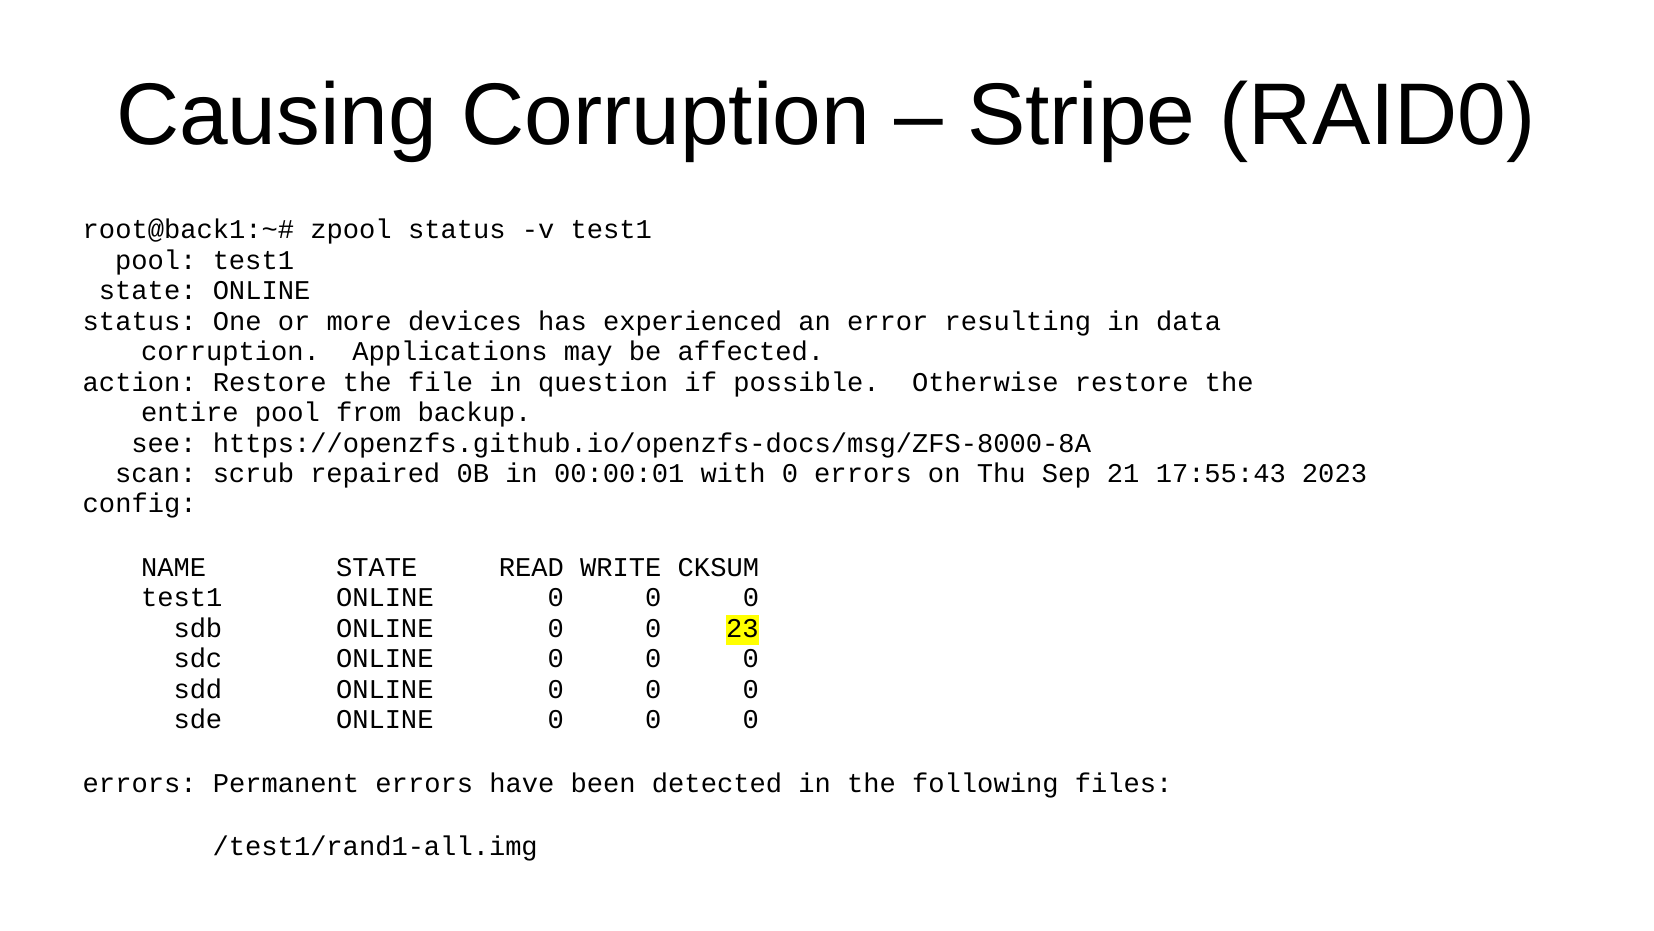

# Causing Corruption – Stripe (RAID0)
root@back1:~# zpool status -v test1
 pool: test1
 state: ONLINE
status: One or more devices has experienced an error resulting in data
	corruption. Applications may be affected.
action: Restore the file in question if possible. Otherwise restore the
	entire pool from backup.
 see: https://openzfs.github.io/openzfs-docs/msg/ZFS-8000-8A
 scan: scrub repaired 0B in 00:00:01 with 0 errors on Thu Sep 21 17:55:43 2023
config:
	NAME STATE READ WRITE CKSUM
	test1 ONLINE 0 0 0
	 sdb ONLINE 0 0 23
	 sdc ONLINE 0 0 0
	 sdd ONLINE 0 0 0
	 sde ONLINE 0 0 0
errors: Permanent errors have been detected in the following files:
 /test1/rand1-all.img